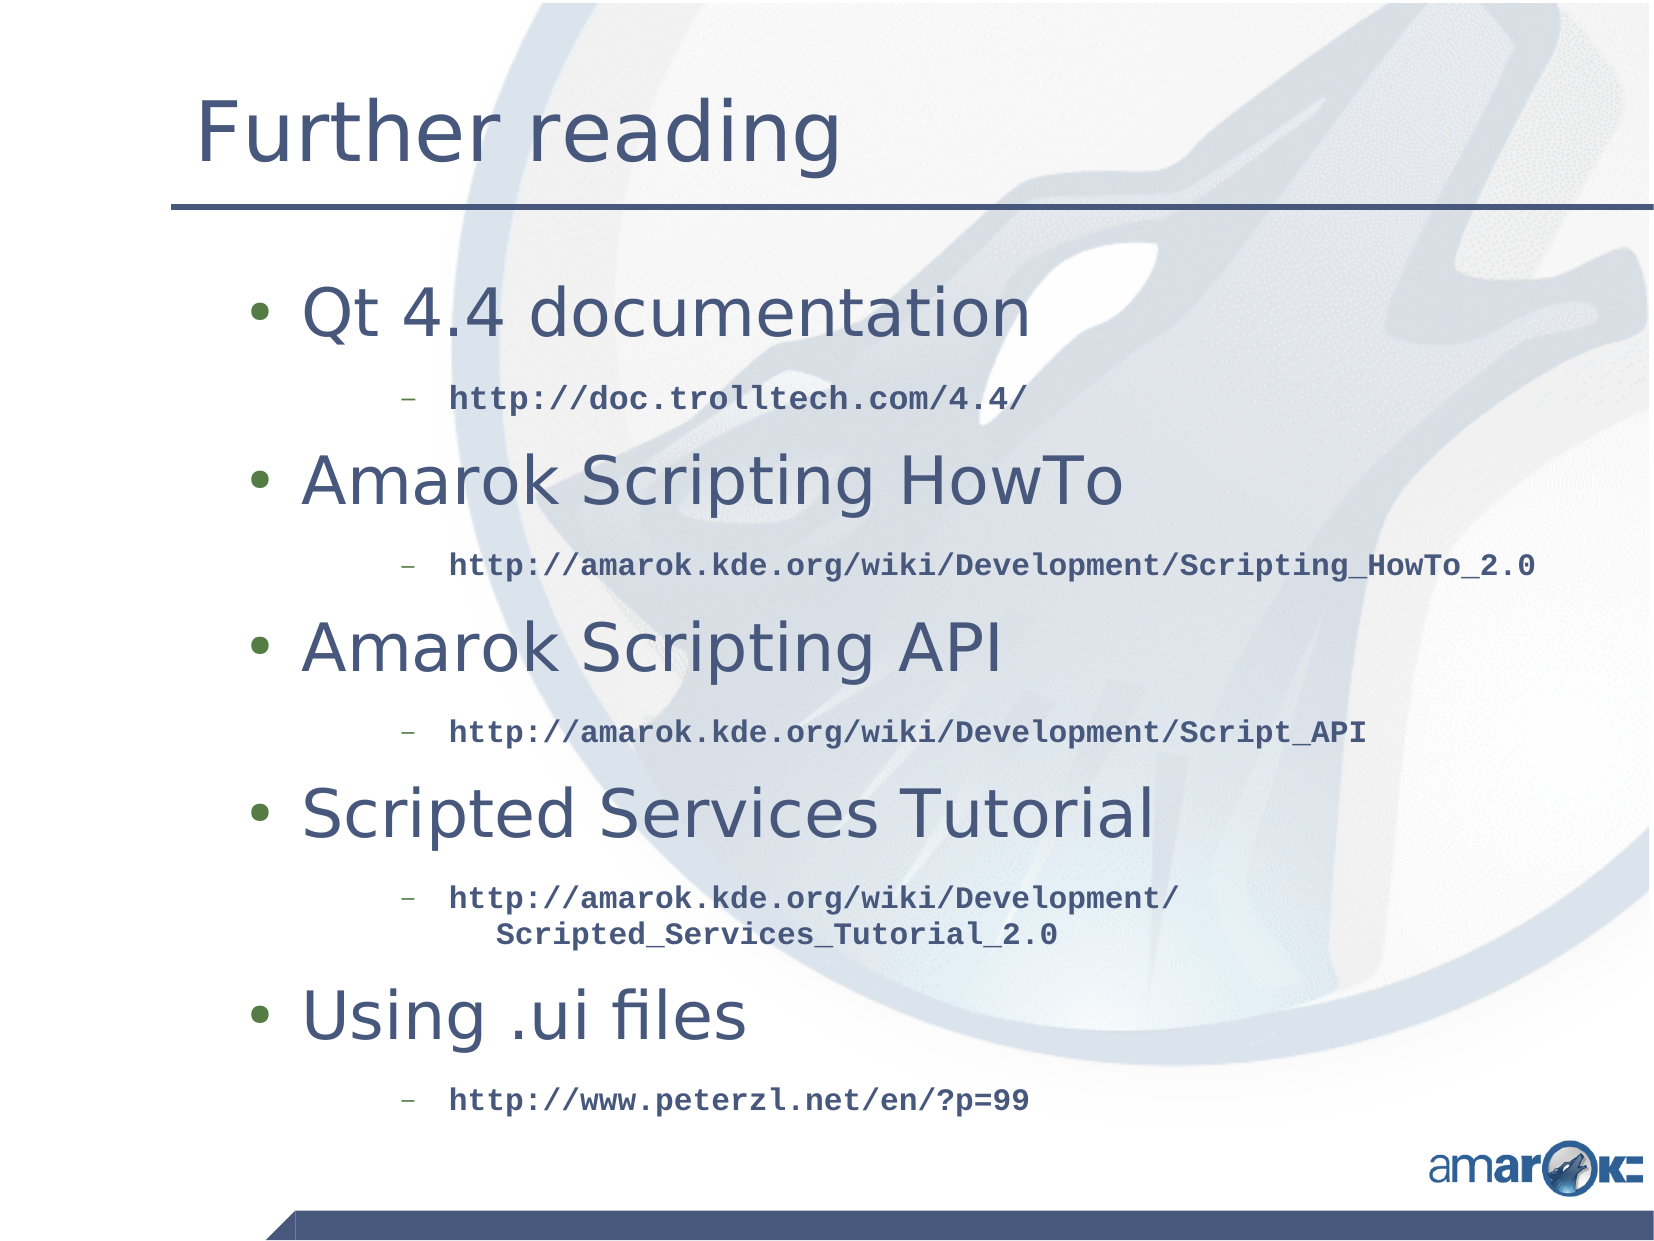

# Further reading
Qt 4.4 documentation
http://doc.trolltech.com/4.4/
Amarok Scripting HowTo
http://amarok.kde.org/wiki/Development/Scripting_HowTo_2.0
Amarok Scripting API
http://amarok.kde.org/wiki/Development/Script_API
Scripted Services Tutorial
http://amarok.kde.org/wiki/Development/Scripted_Services_Tutorial_2.0
Using .ui files
http://www.peterzl.net/en/?p=99